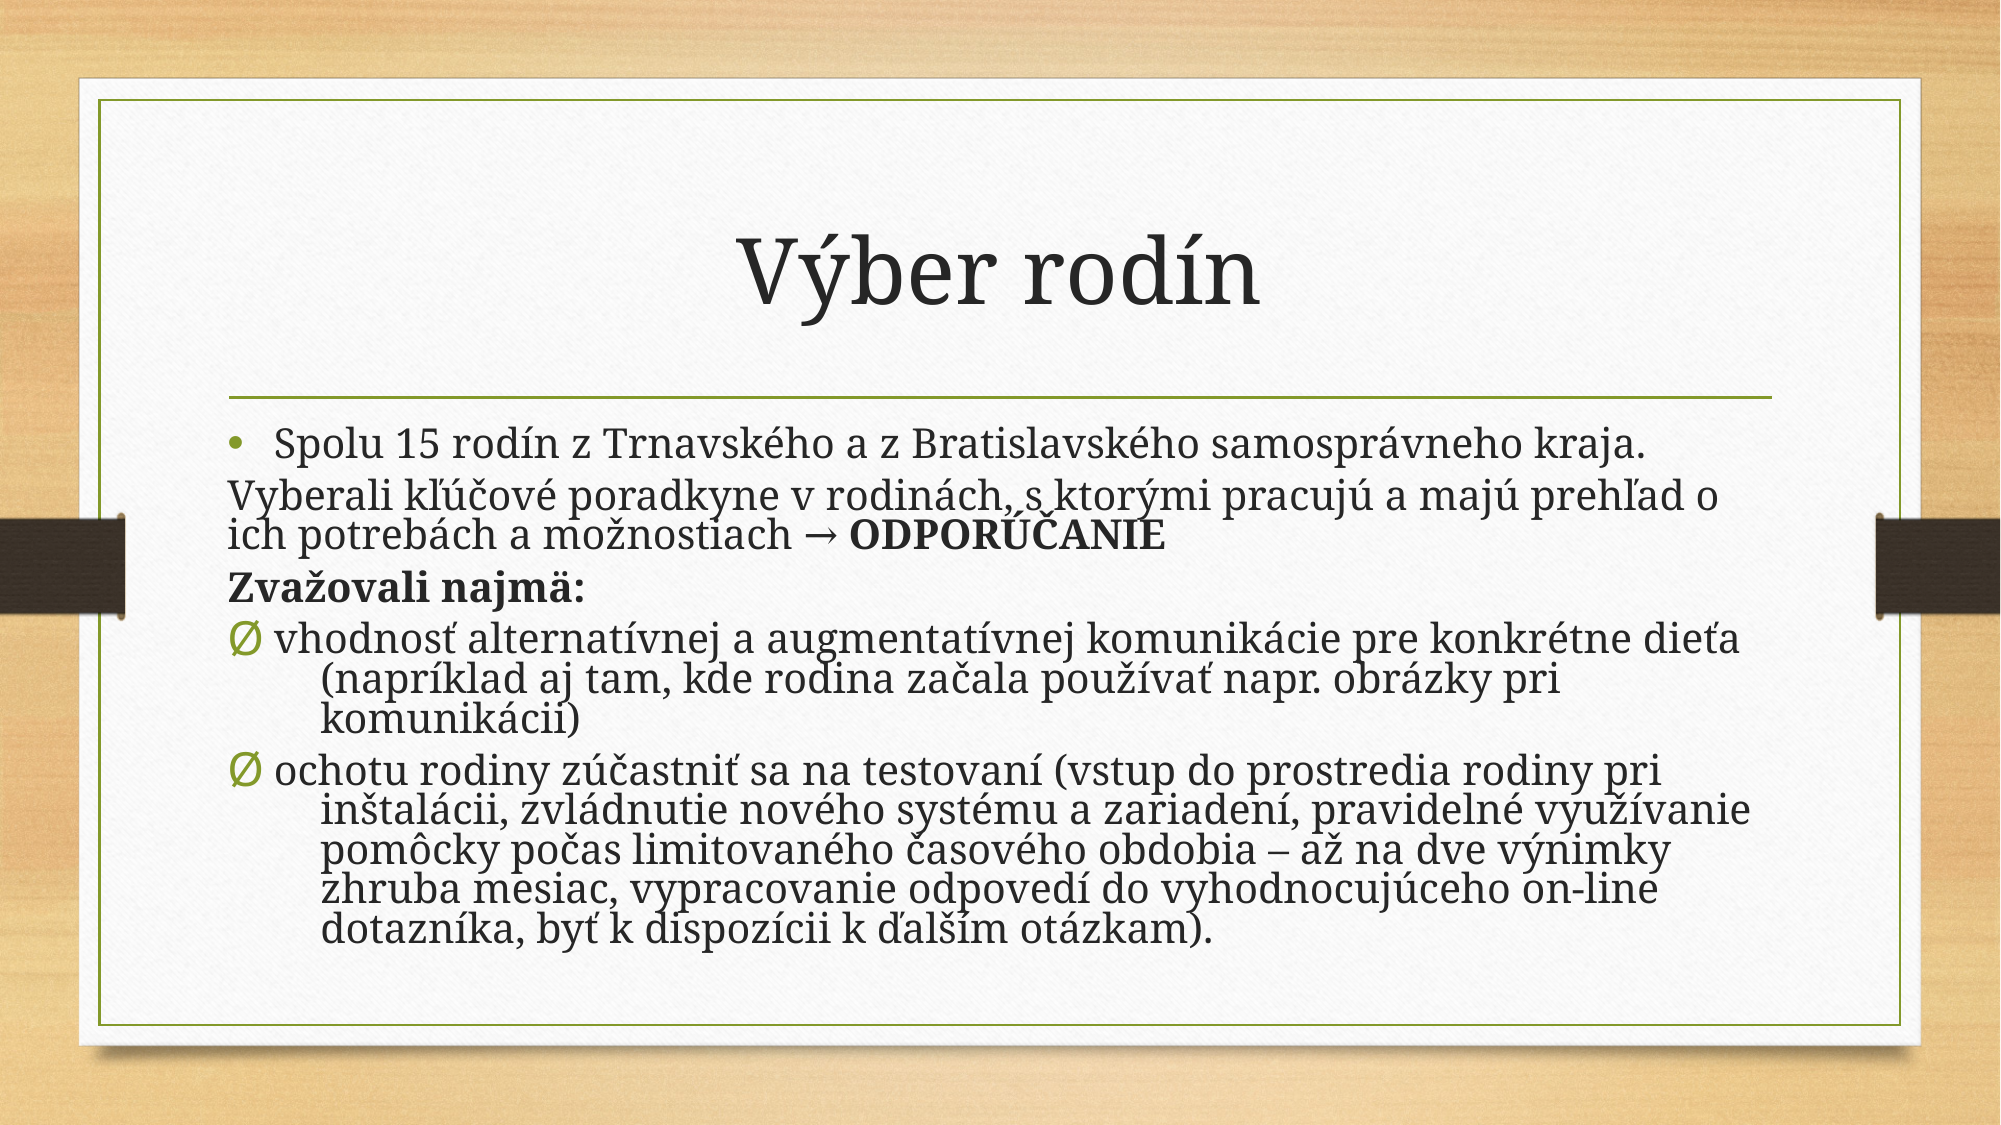

# Výber rodín
Spolu 15 rodín z Trnavského a z Bratislavského samosprávneho kraja.
Vyberali kľúčové poradkyne v rodinách, s ktorými pracujú a majú prehľad o ich potrebách a možnostiach → ODPORÚČANIE
Zvažovali najmä:
vhodnosť alternatívnej a augmentatívnej komunikácie pre konkrétne dieťa (napríklad aj tam, kde rodina začala používať napr. obrázky pri komunikácii)
ochotu rodiny zúčastniť sa na testovaní (vstup do prostredia rodiny pri inštalácii, zvládnutie nového systému a zariadení, pravidelné využívanie pomôcky počas limitovaného časového obdobia – až na dve výnimky zhruba mesiac, vypracovanie odpovedí do vyhodnocujúceho on-line dotazníka, byť k dispozícii k ďalším otázkam).